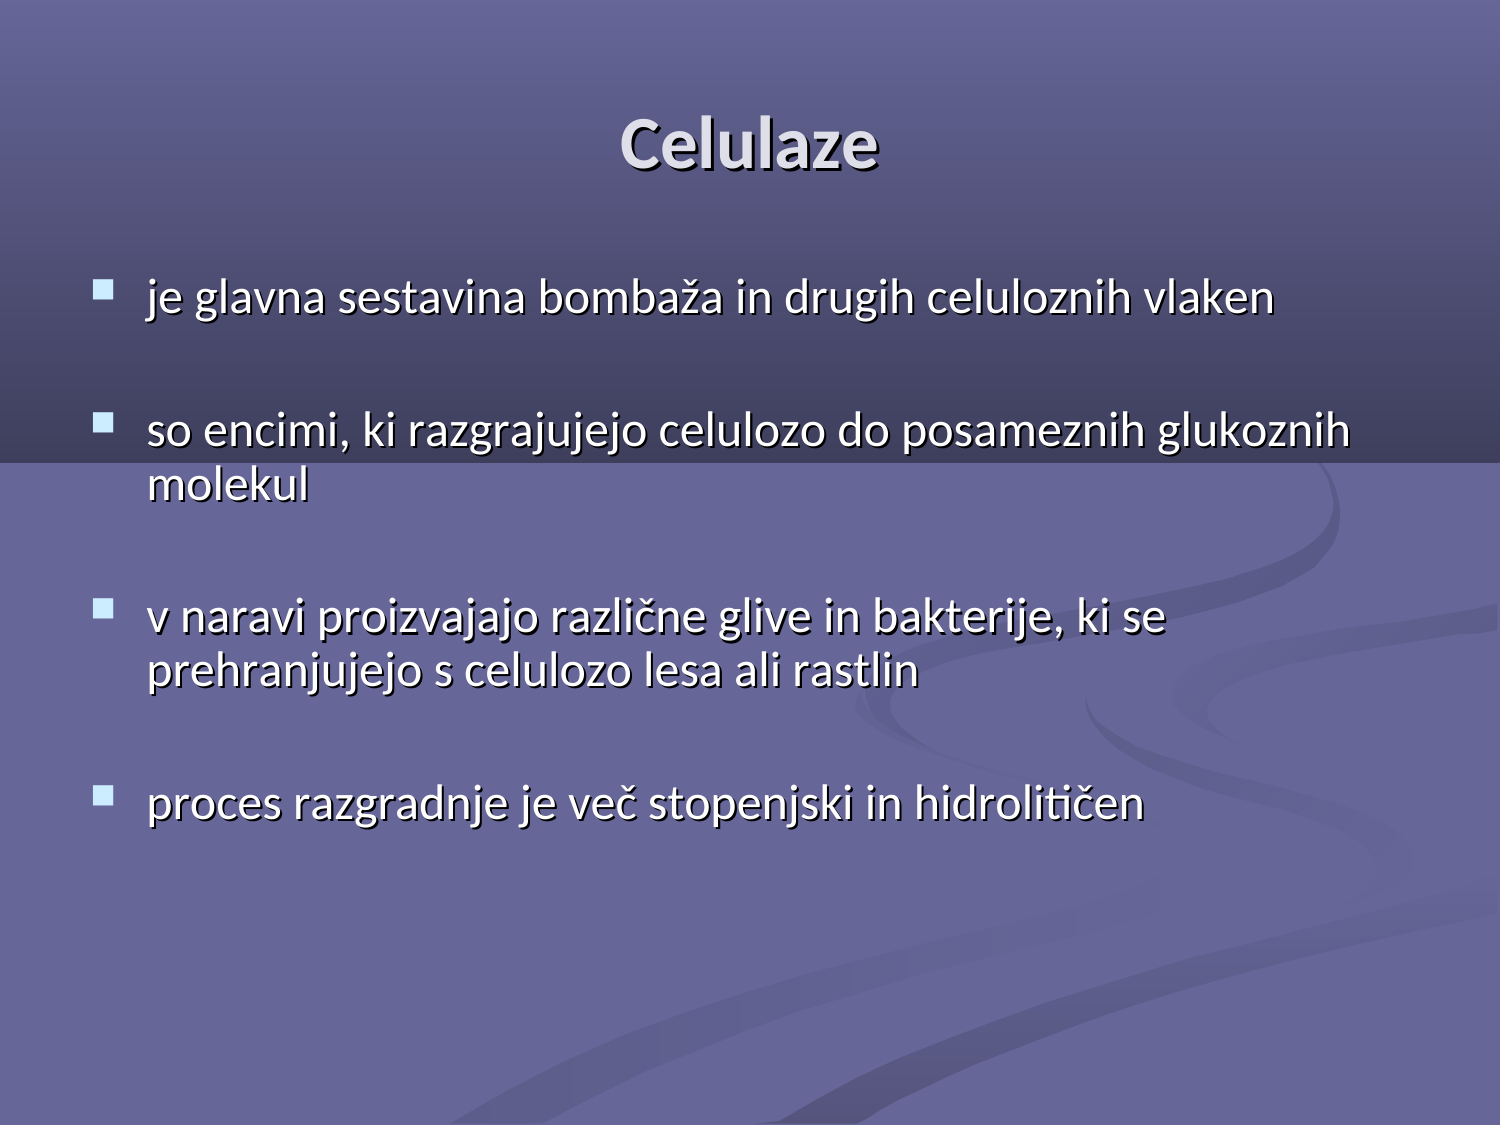

# Celulaze
je glavna sestavina bombaža in drugih celuloznih vlaken
so encimi, ki razgrajujejo celulozo do posameznih glukoznih molekul
v naravi proizvajajo različne glive in bakterije, ki se prehranjujejo s celulozo lesa ali rastlin
proces razgradnje je več stopenjski in hidrolitičen